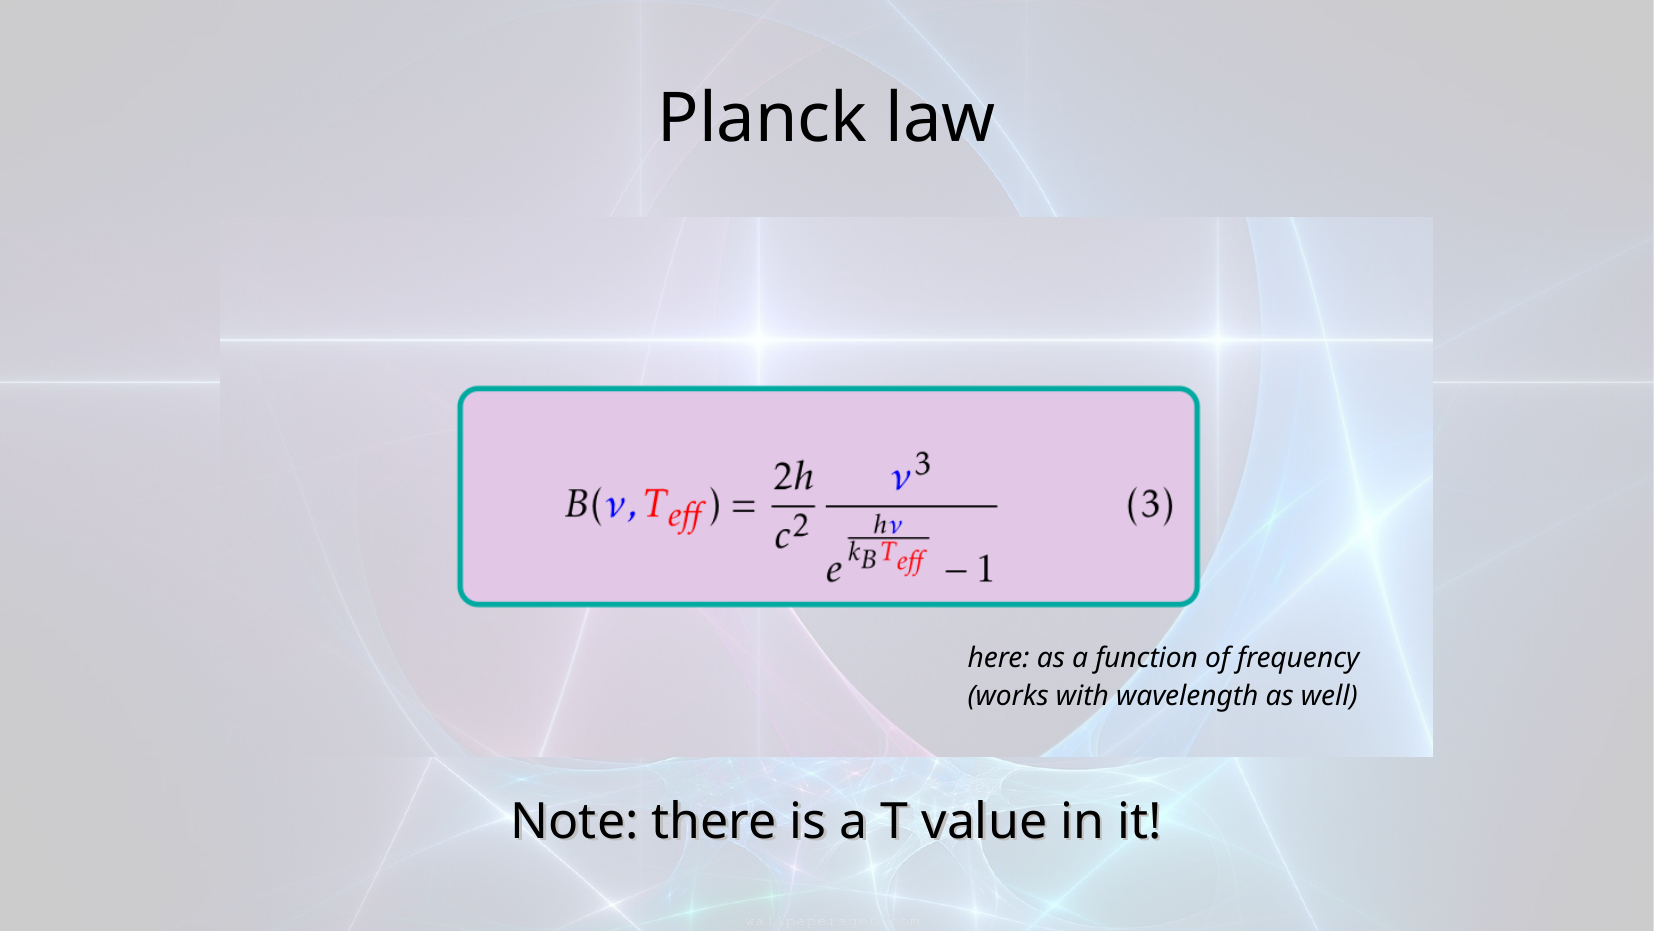

# Planck law
here: as a function of frequency
(works with wavelength as well)
Note: there is a T value in it!